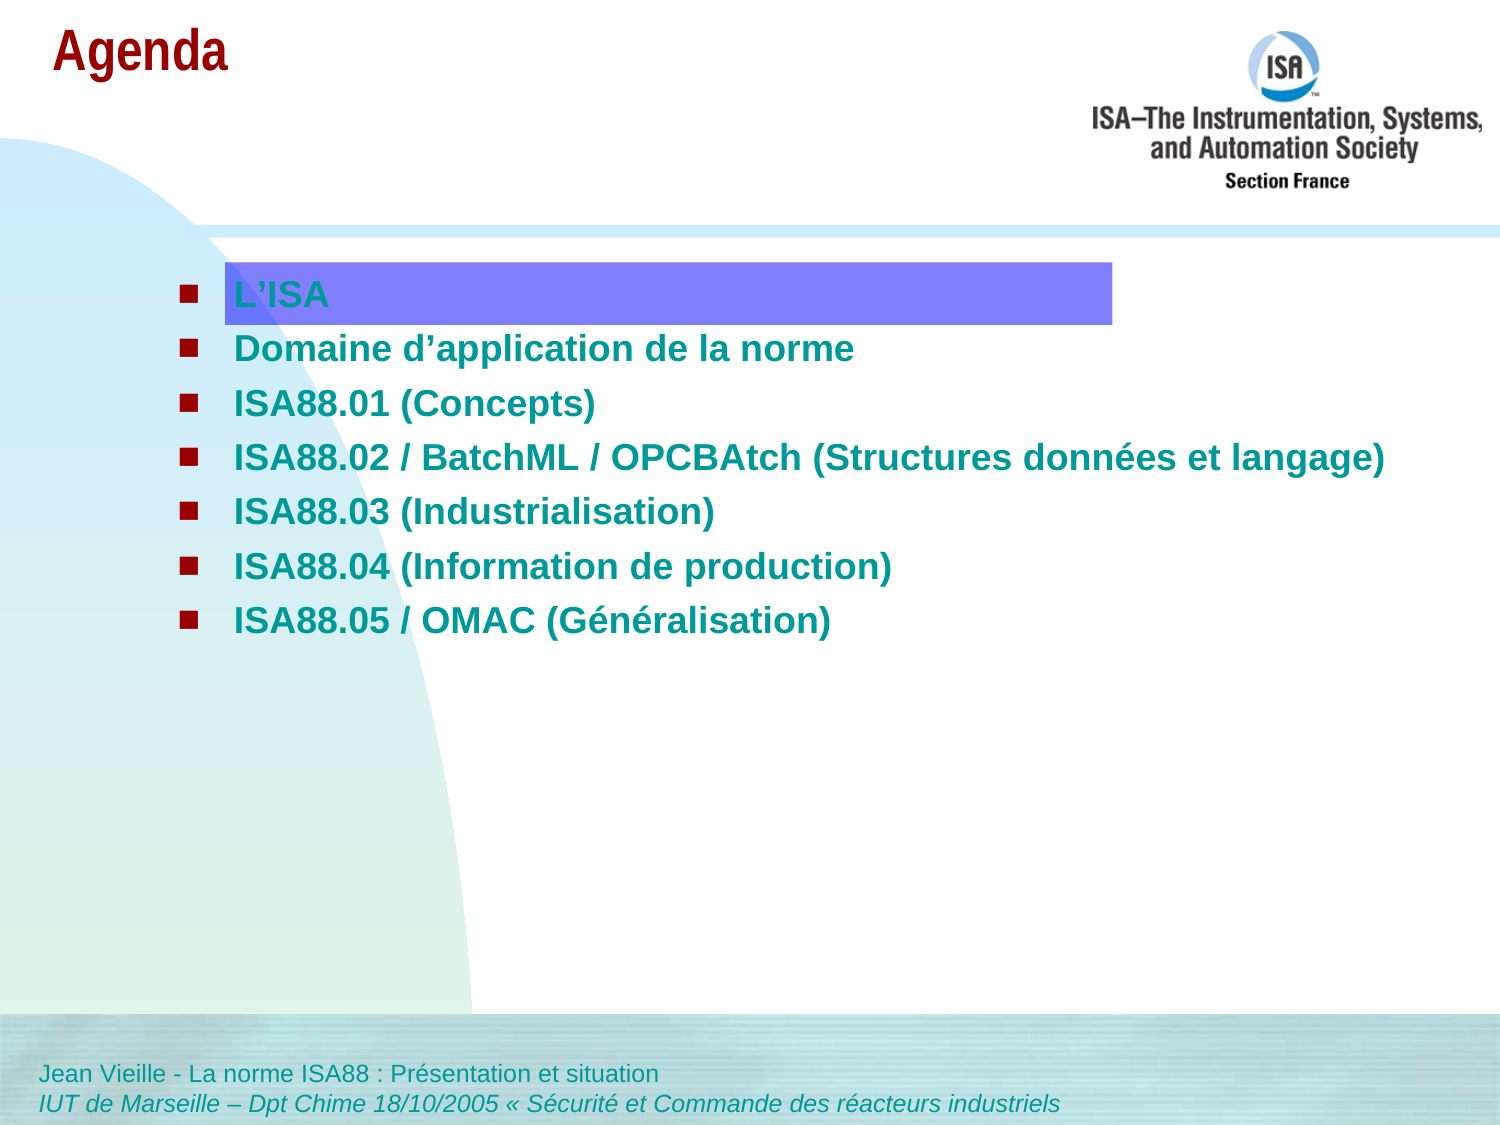

# Agenda
L’ISA
Domaine d’application de la norme
ISA88.01 (Concepts)
ISA88.02 / BatchML / OPCBAtch (Structures données et langage)
ISA88.03 (Industrialisation)
ISA88.04 (Information de production)
ISA88.05 / OMAC (Généralisation)